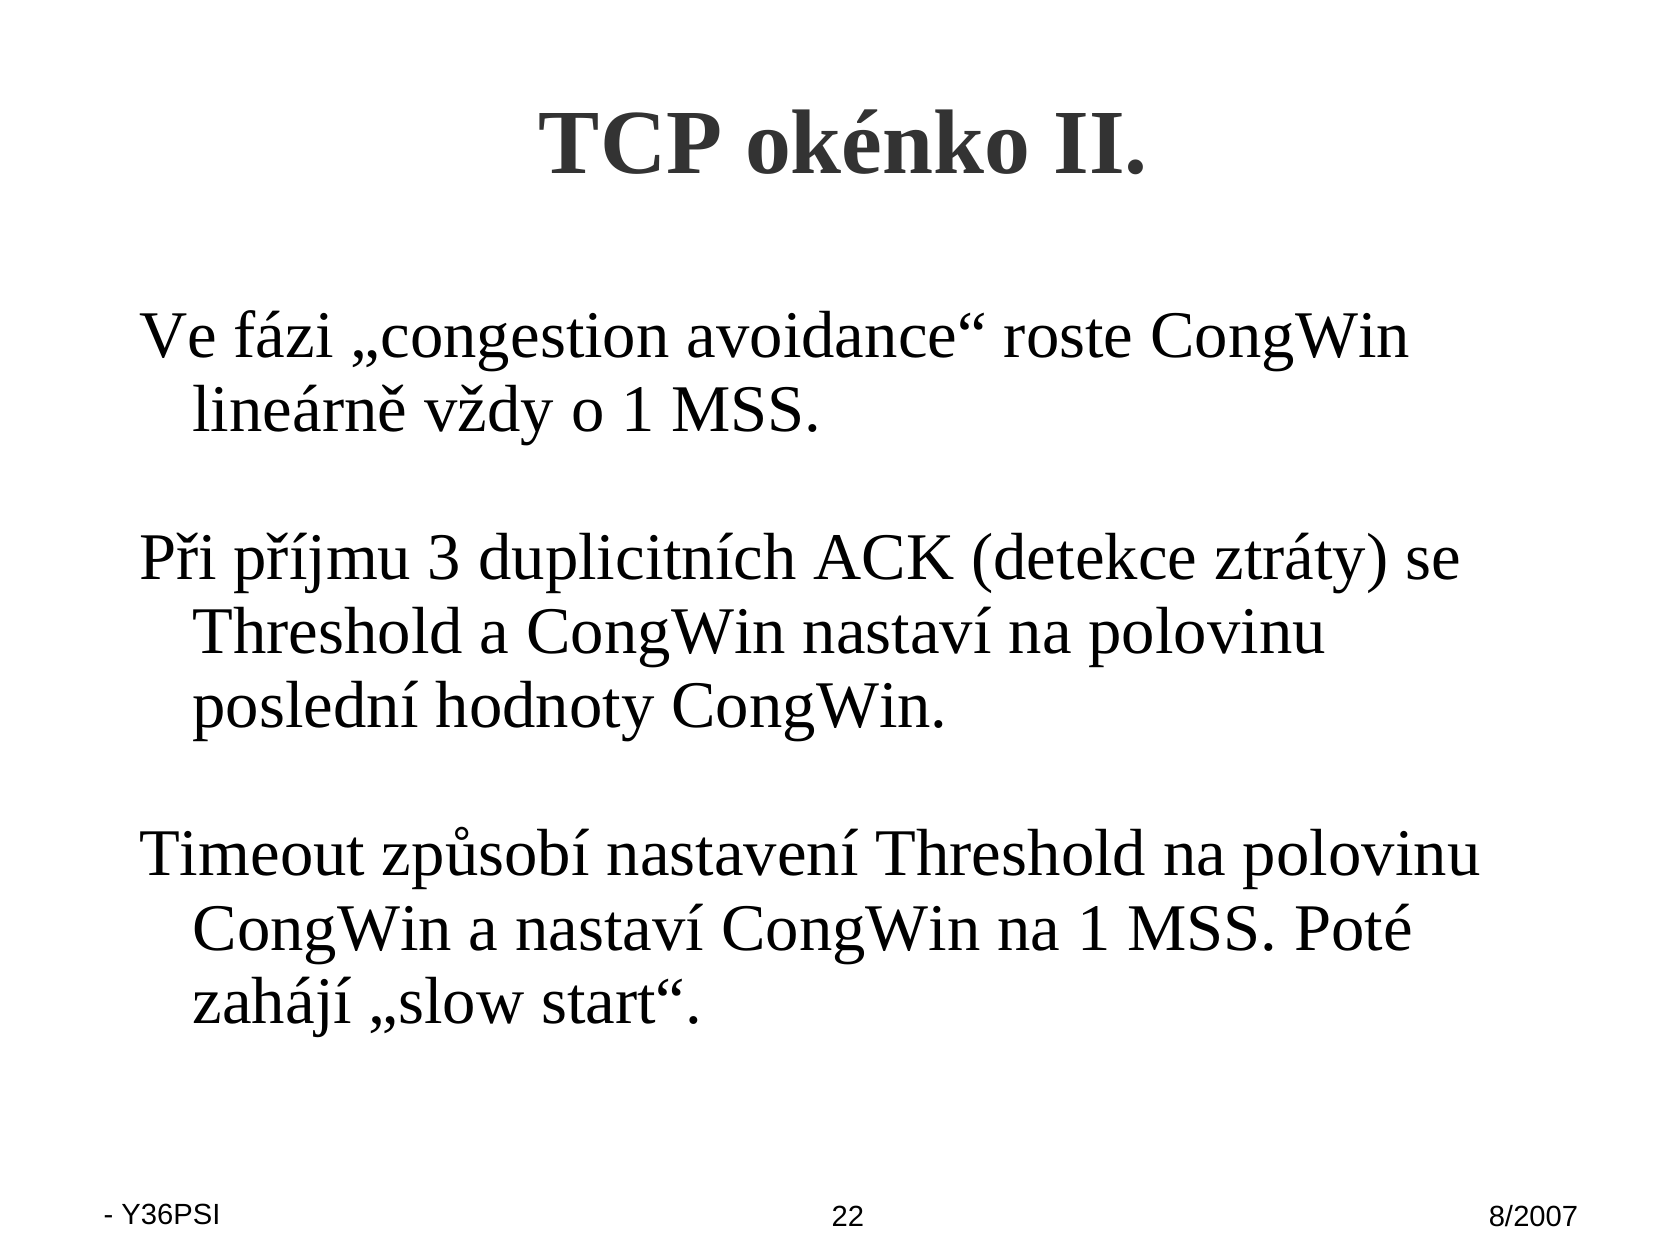

# TCP okénko II.
Ve fázi „congestion avoidance“ roste CongWin lineárně vždy o 1 MSS.
Při příjmu 3 duplicitních ACK (detekce ztráty) se Threshold a CongWin nastaví na polovinu poslední hodnoty CongWin.
Timeout způsobí nastavení Threshold na polovinu CongWin a nastaví CongWin na 1 MSS. Poté zahájí „slow start“.